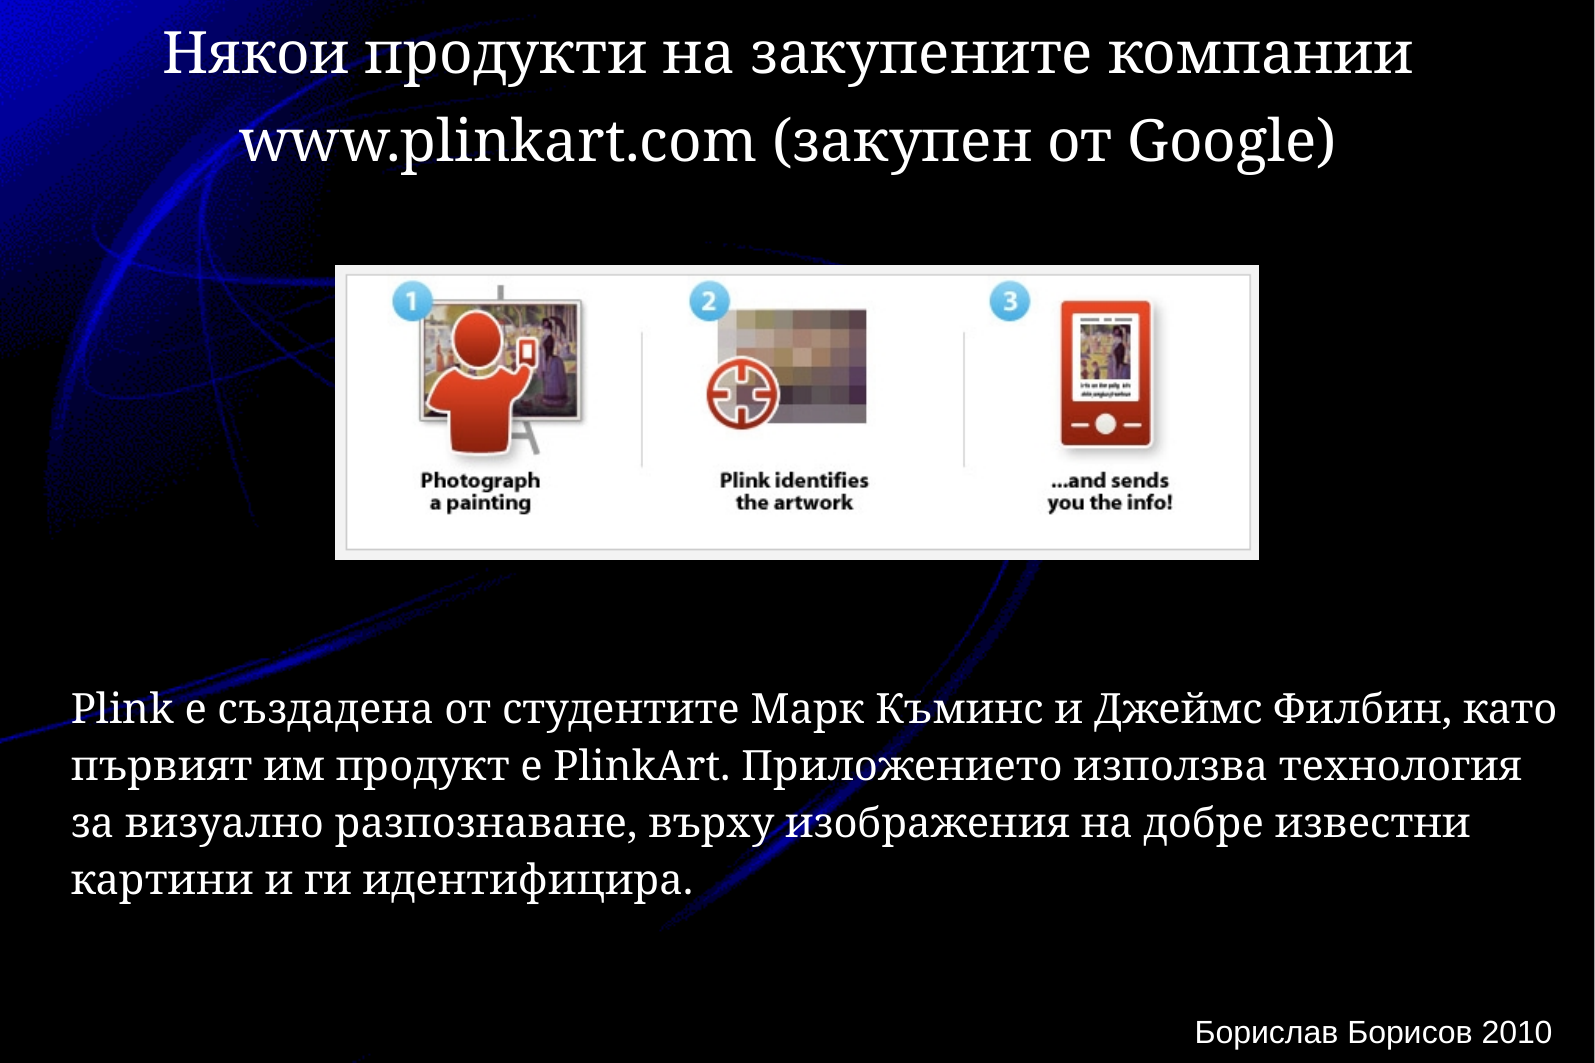

# Някои продукти на закупените компании
www.plinkart.com (закупен от Google)
Plink е създадена от студентите Марк Къминс и Джеймс Филбин, като първият им продукт е PlinkArt. Приложението използва технология за визуално разпознаване, върху изображения на добре известни картини и ги идентифицира.
Борислав Борисов 2010